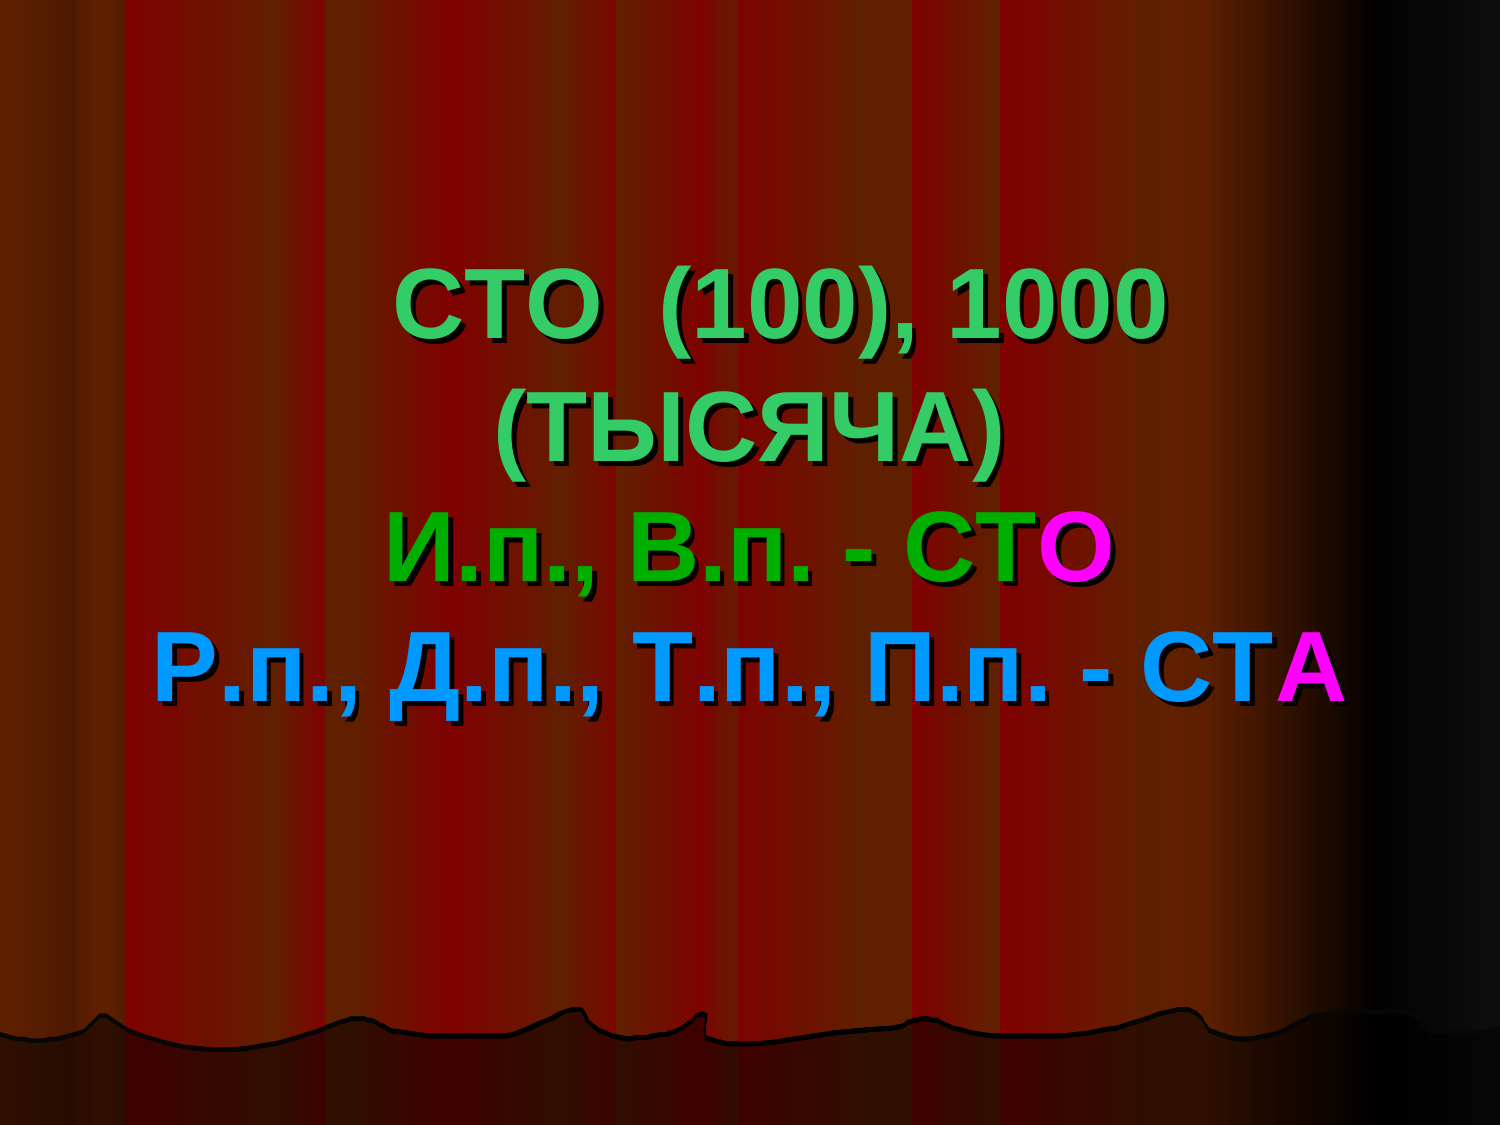

# СТО (100), 1000 (ТЫСЯЧА) И.п., В.п. - СТО Р.п., Д.п., Т.п., П.п. - СТА